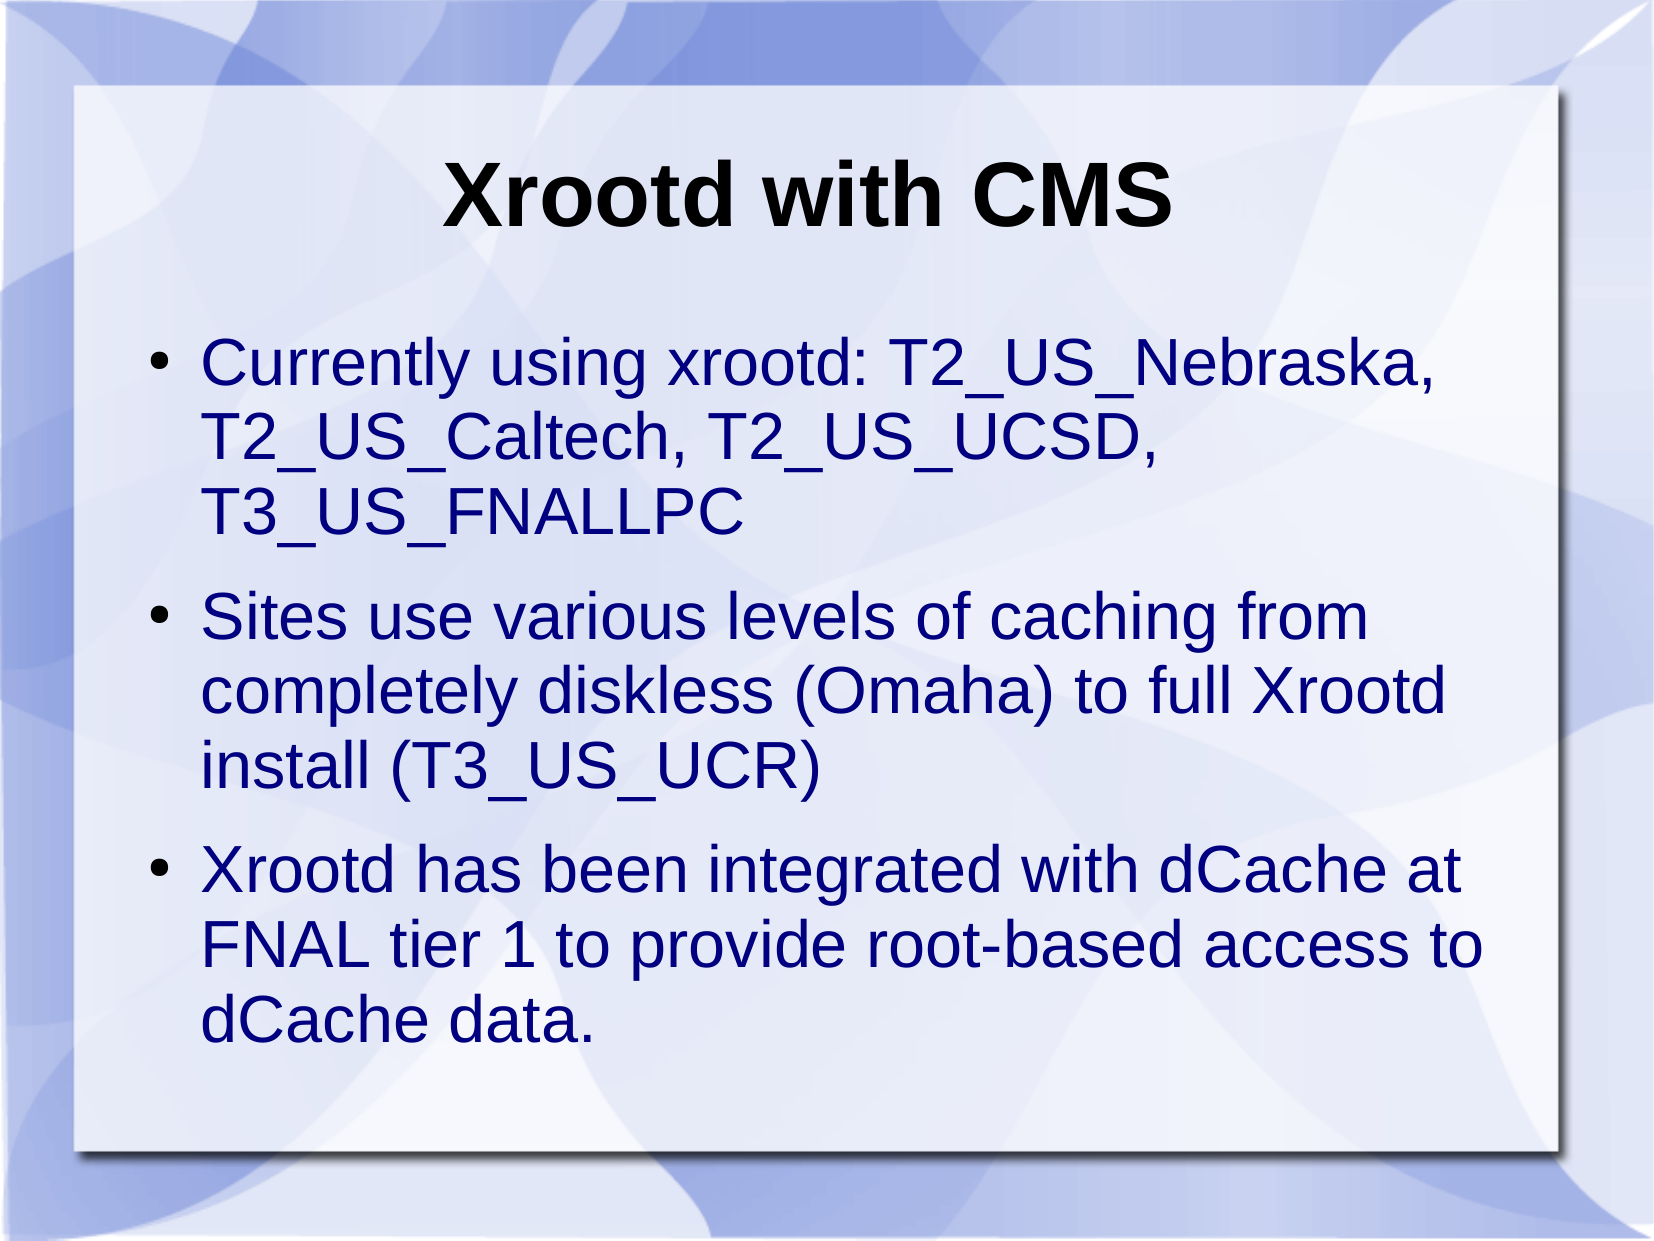

# Xrootd with CMS
Currently using xrootd: T2_US_Nebraska, T2_US_Caltech, T2_US_UCSD, T3_US_FNALLPC
Sites use various levels of caching from completely diskless (Omaha) to full Xrootd install (T3_US_UCR)
Xrootd has been integrated with dCache at FNAL tier 1 to provide root-based access to dCache data.